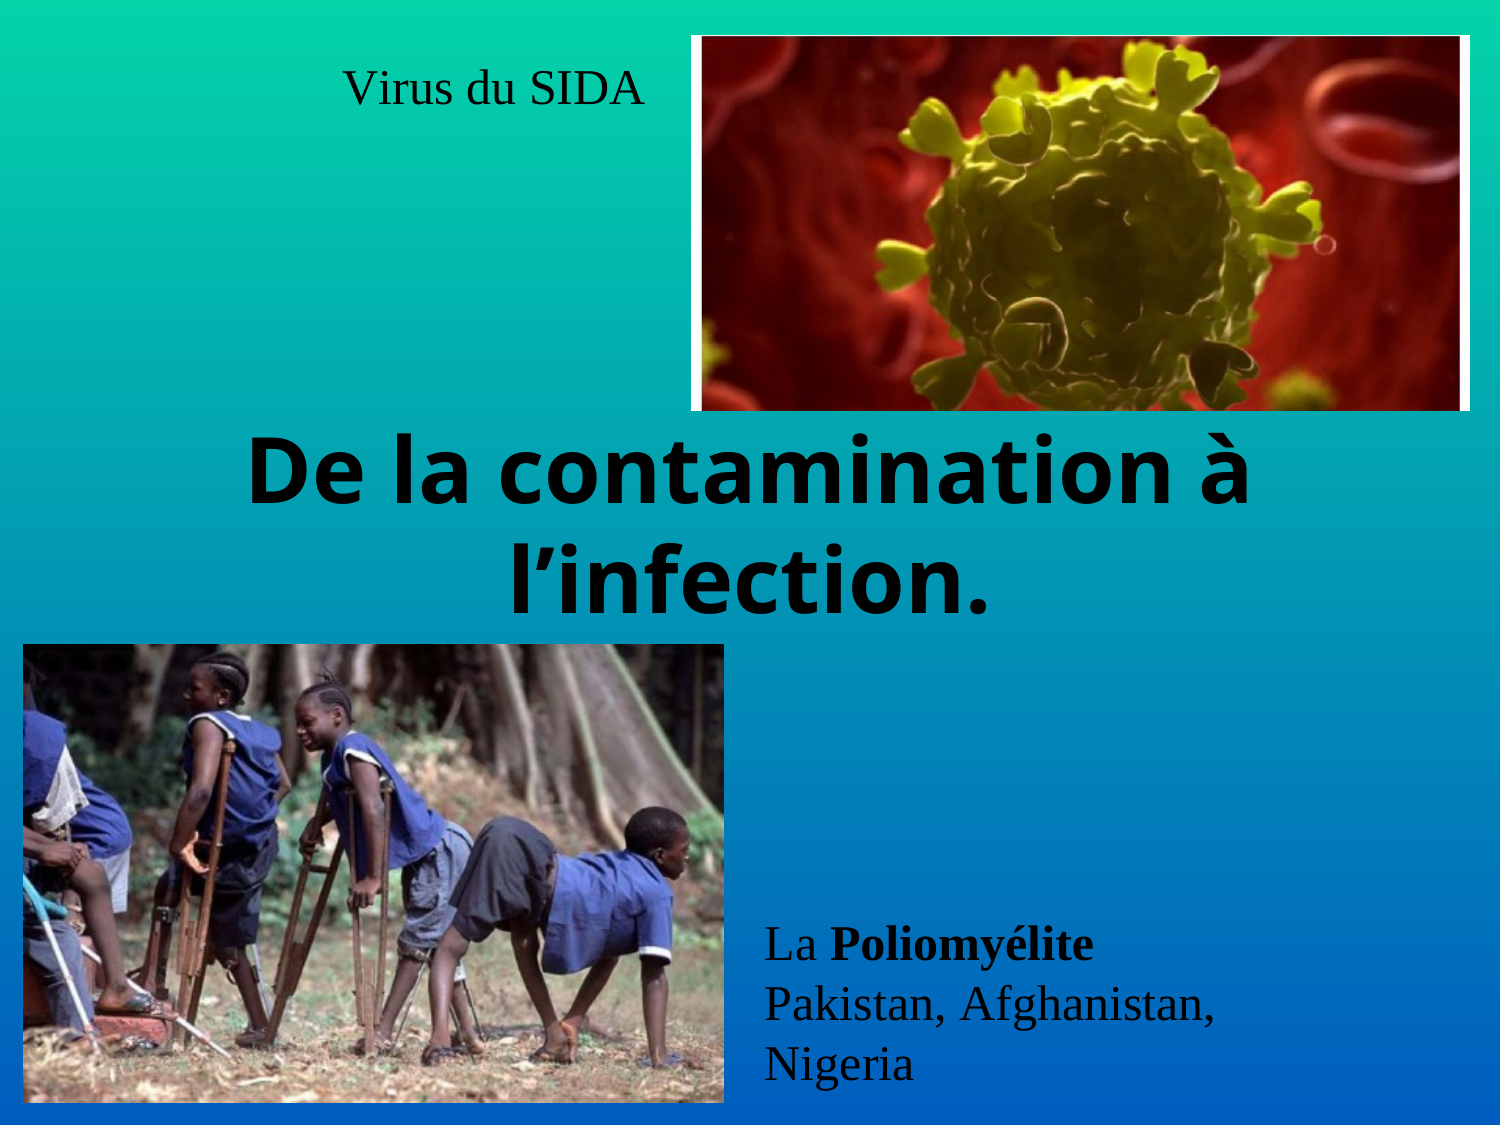

Virus du SIDA
# De la contamination à l’infection.
La Poliomyélite
Pakistan, Afghanistan, Nigeria